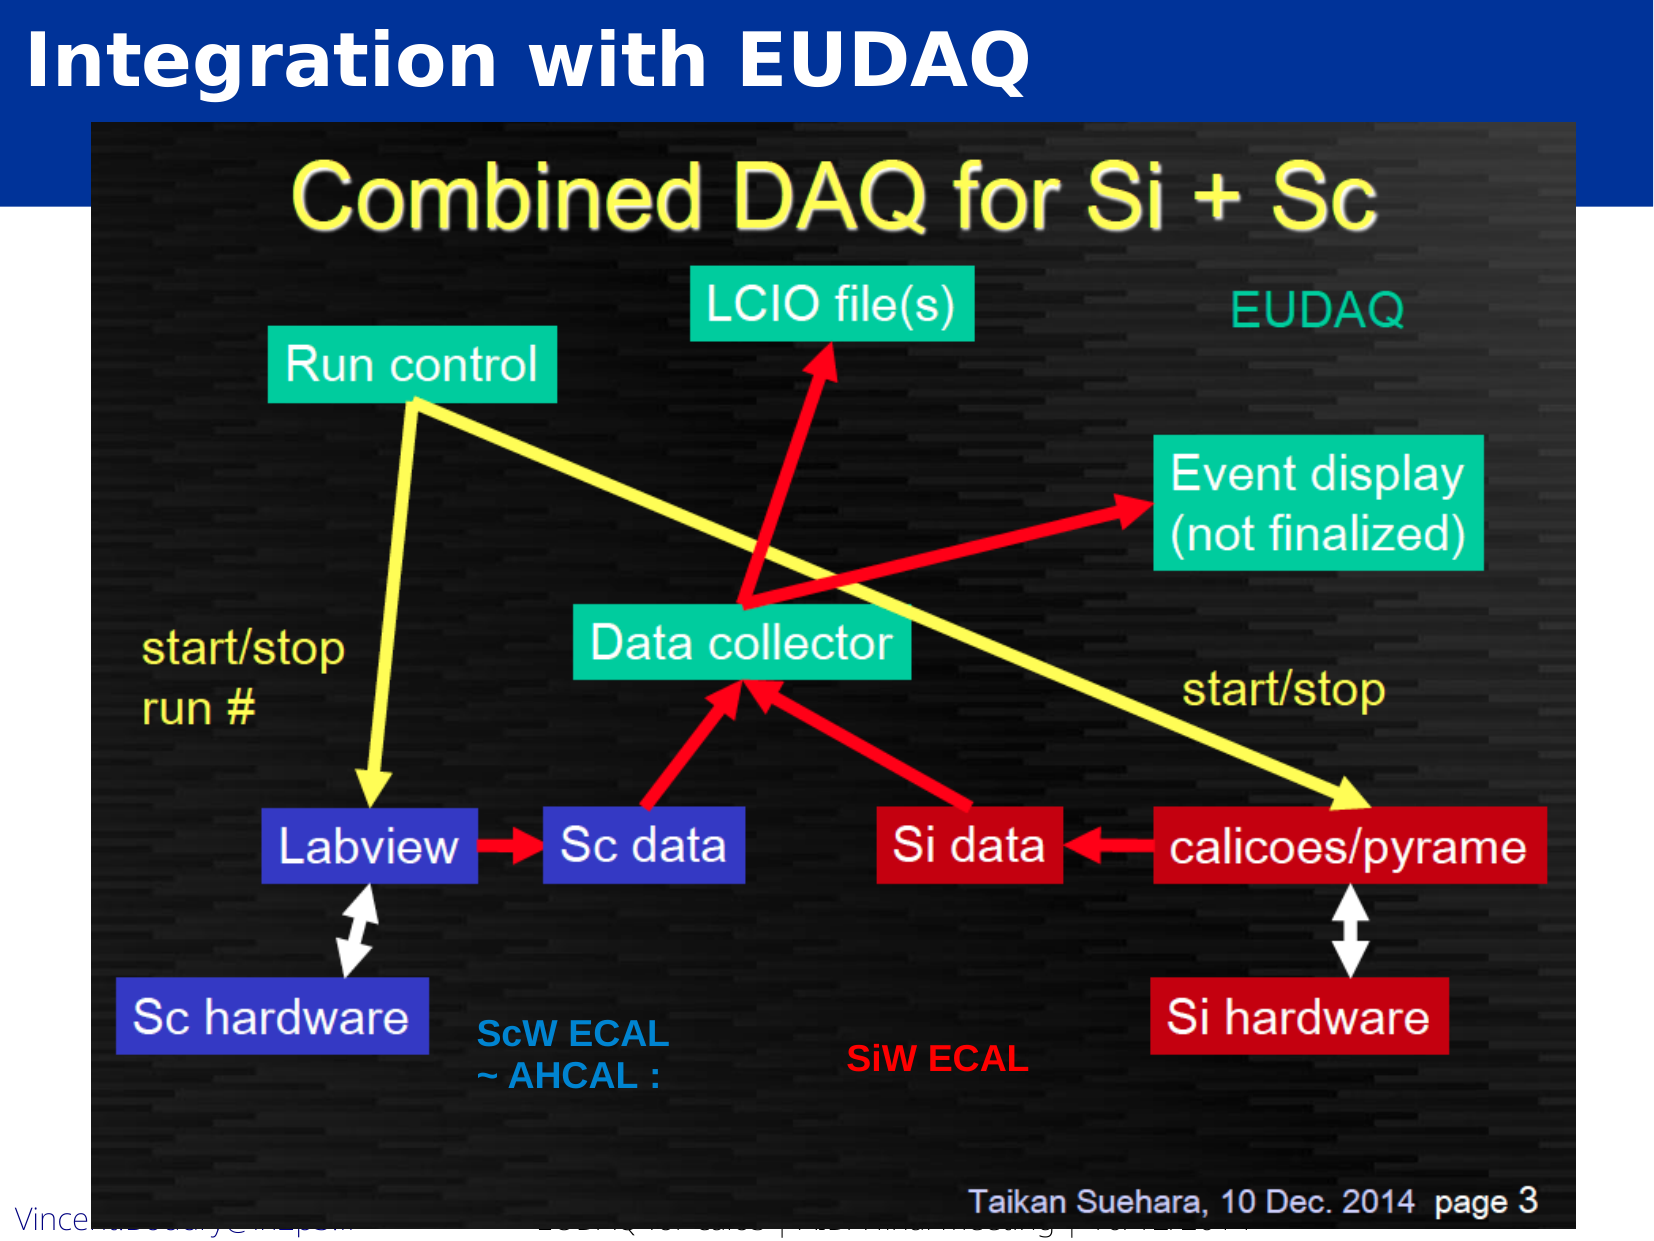

# Integration with EUDAQ
ScW ECAL
~ AHCAL :
SiW ECAL
Vincent.Boudry@in2p3.fr
EUDAQ for calos | AIDA final meeting | 10/12/2014